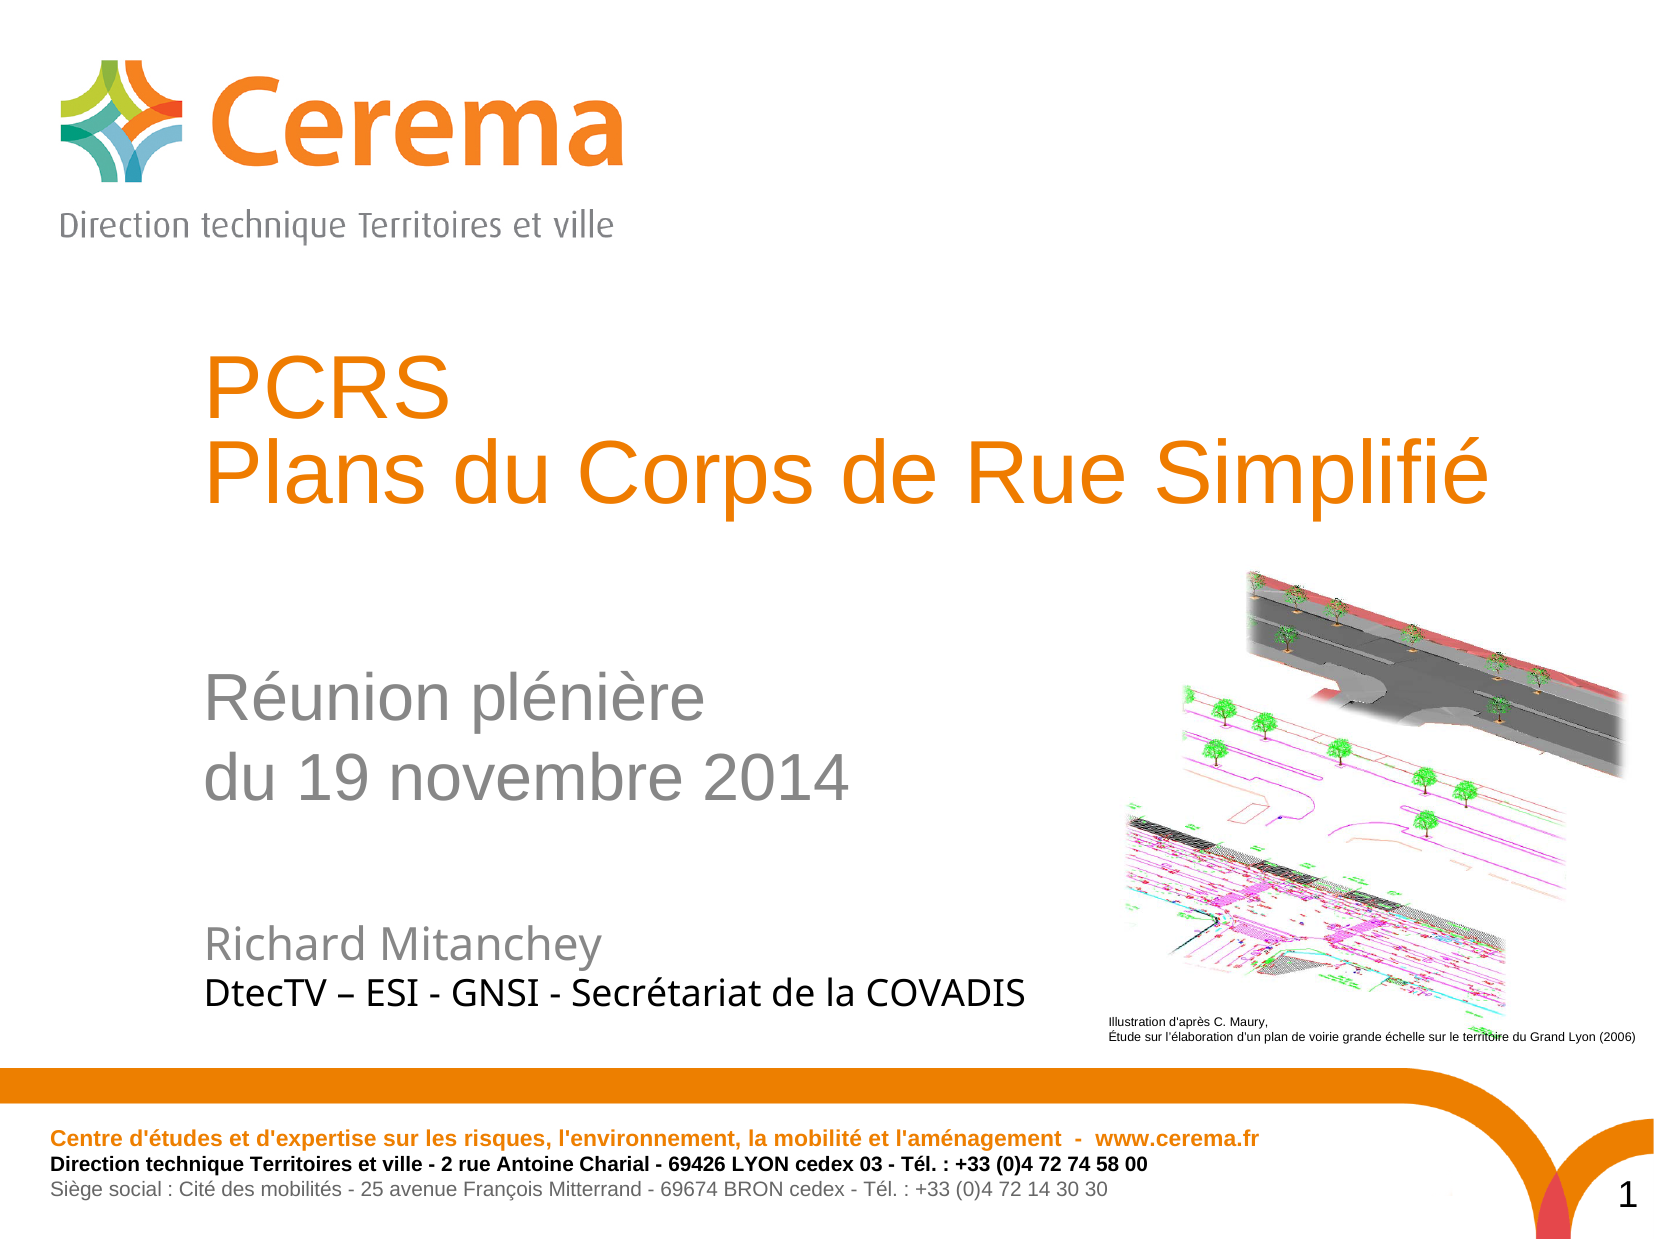

PCRS
Plans du Corps de Rue Simplifié
Réunion plénière
du 19 novembre 2014
Richard Mitanchey
DtecTV – ESI - GNSI - Secrétariat de la COVADIS
Illustration d'après C. Maury,
Étude sur l’élaboration d’un plan de voirie grande échelle sur le territoire du Grand Lyon (2006)